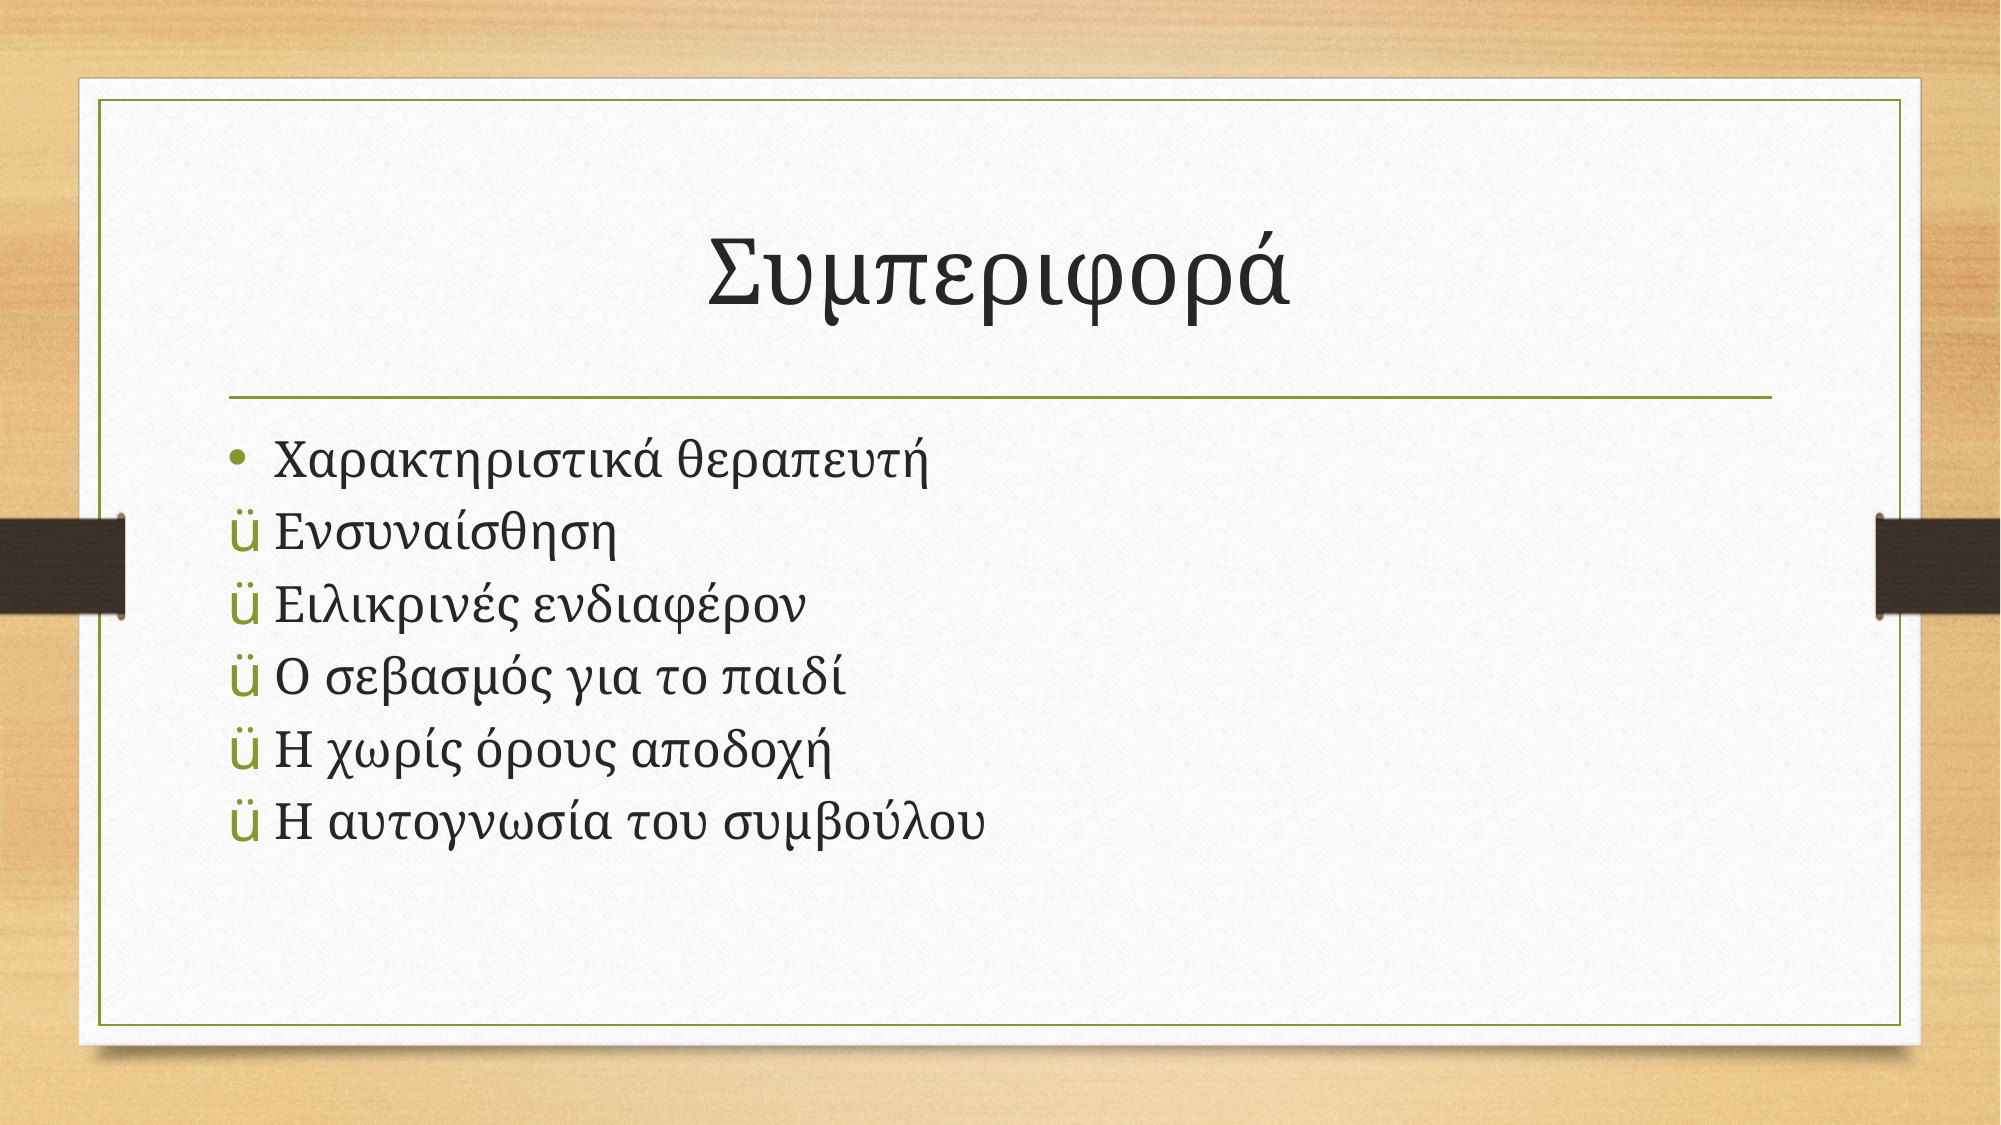

# Συμπεριφορά
Χαρακτηριστικά θεραπευτή
Ενσυναίσθηση
Ειλικρινές ενδιαφέρον
Ο σεβασμός για το παιδί
Η χωρίς όρους αποδοχή
Η αυτογνωσία του συμβούλου